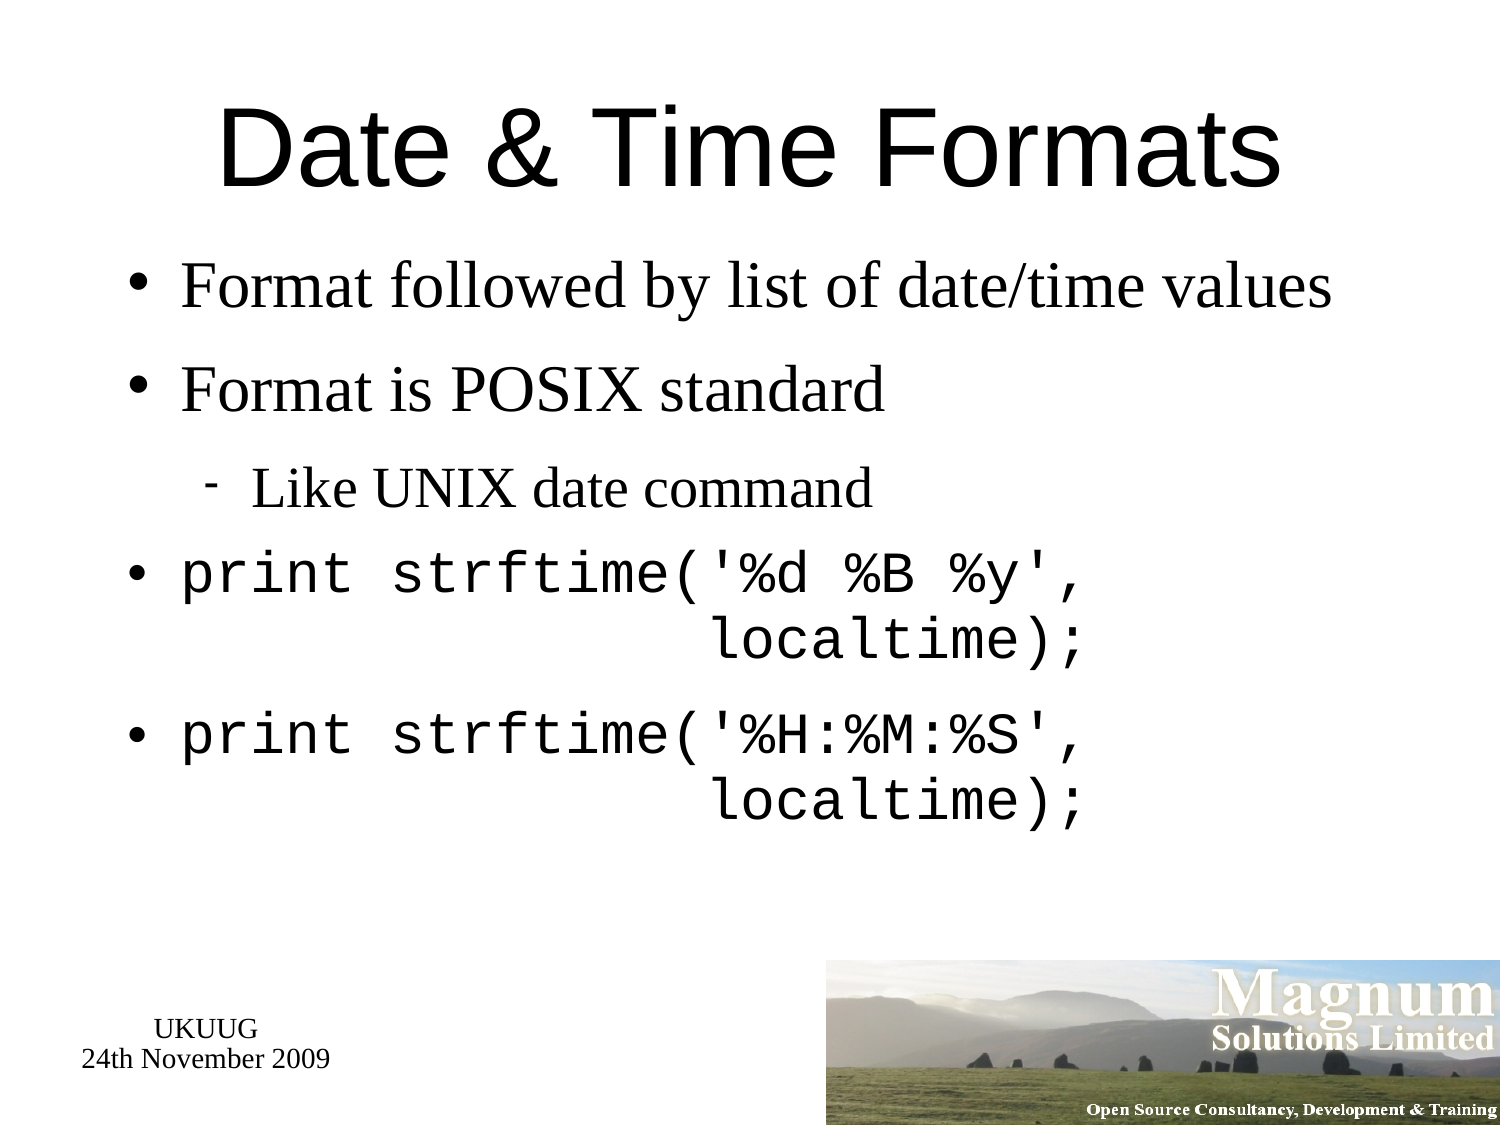

# Date & Time Formats
Format followed by list of date/time values
Format is POSIX standard
Like UNIX date command
print strftime('%d %B %y',
 localtime);
print strftime('%H:%M:%S',
 localtime);
78